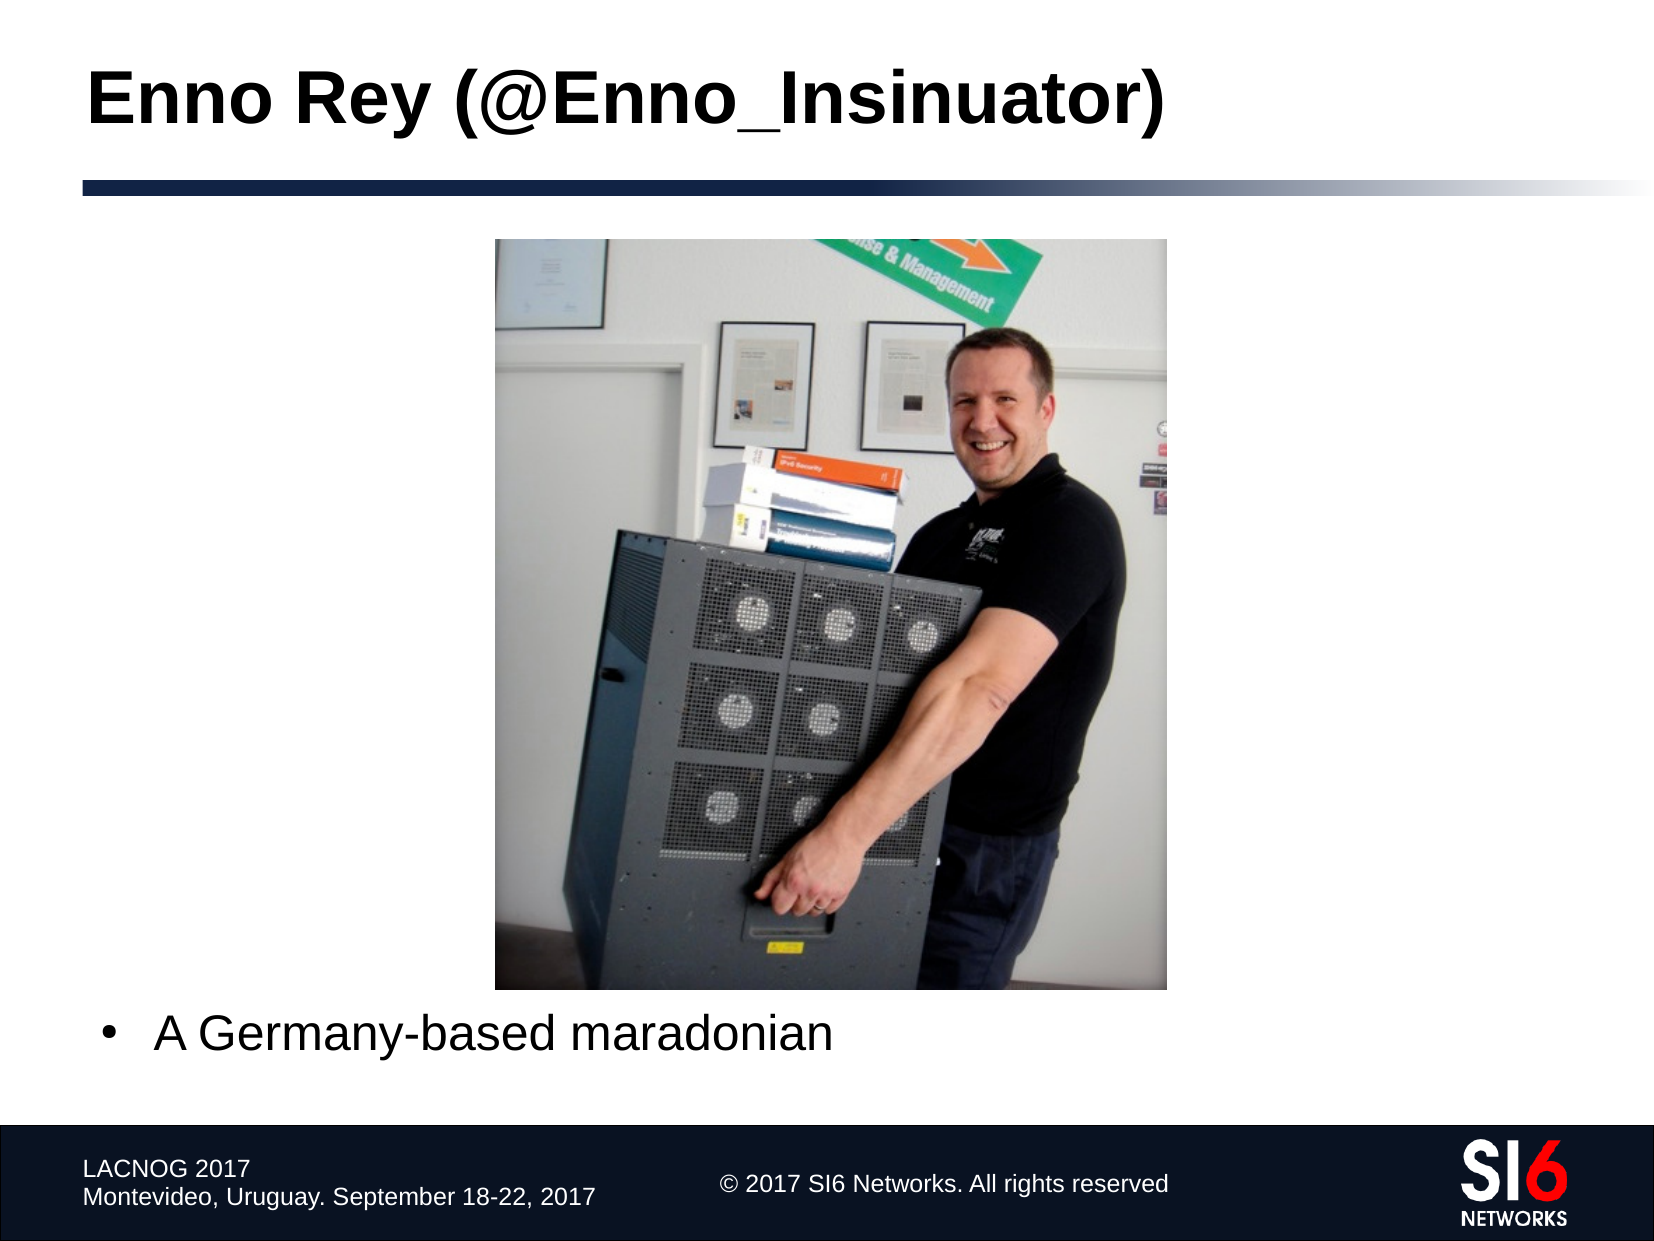

# Enno Rey (@Enno_Insinuator)
A Germany-based maradonian